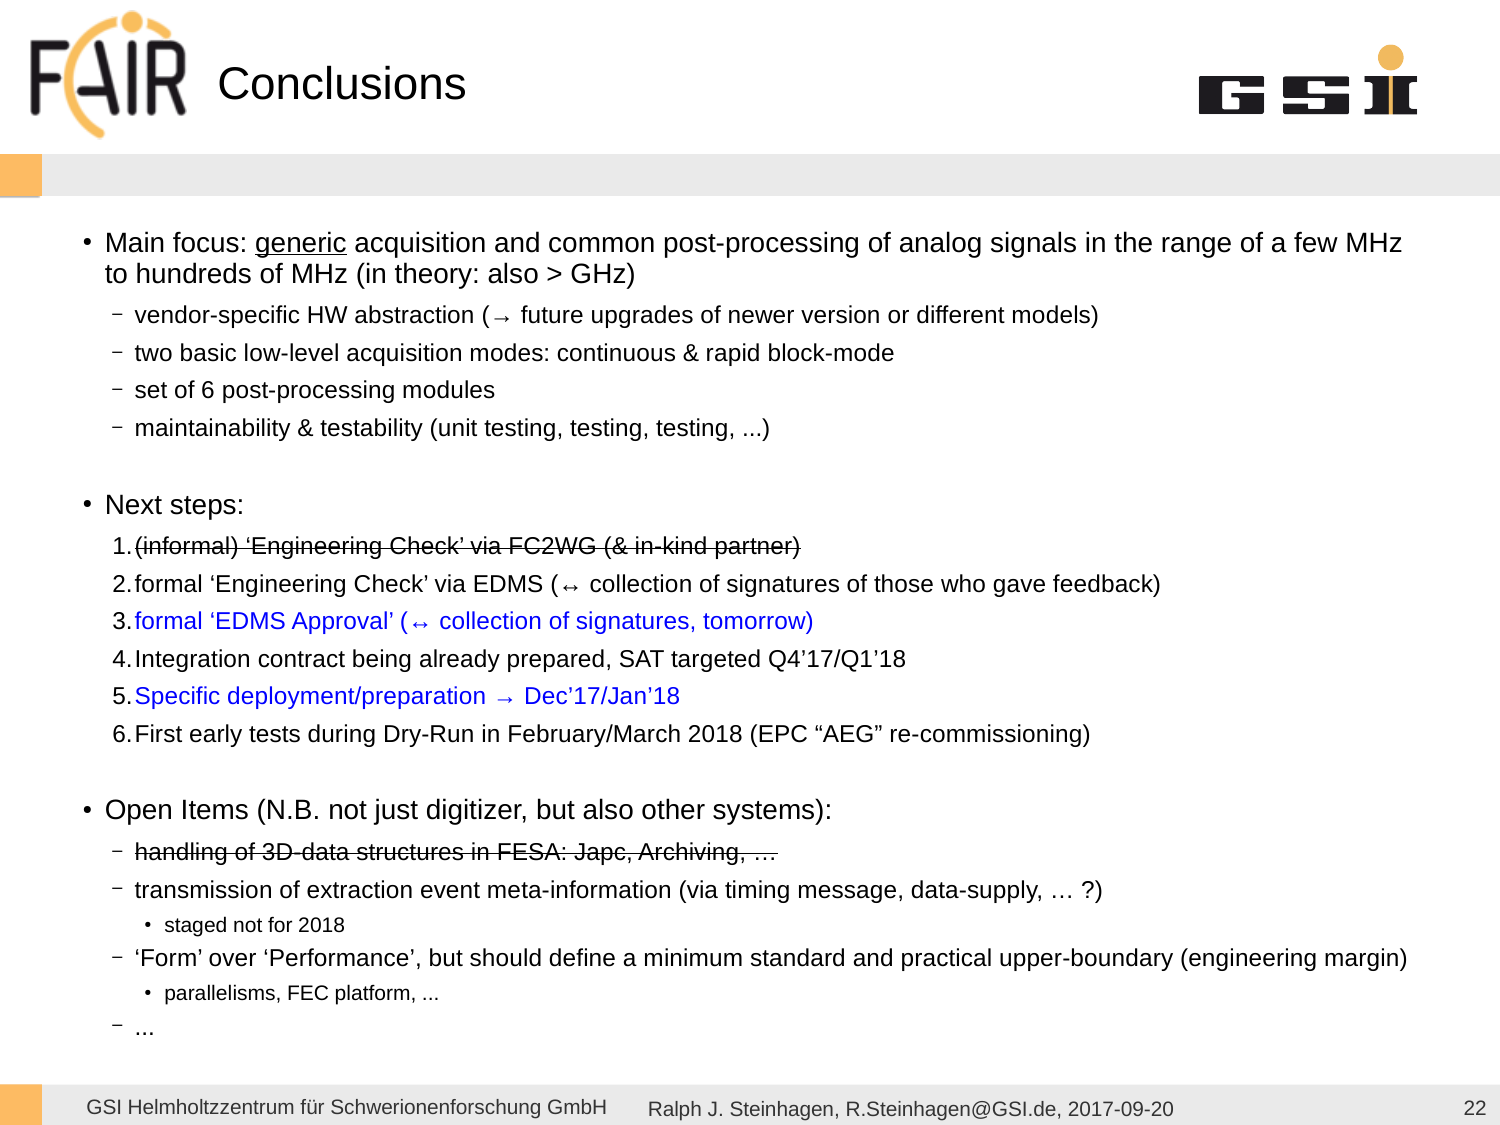

# Conclusions
Main focus: generic acquisition and common post-processing of analog signals in the range of a few MHz to hundreds of MHz (in theory: also > GHz)
vendor-specific HW abstraction (→ future upgrades of newer version or different models)
two basic low-level acquisition modes: continuous & rapid block-mode
set of 6 post-processing modules
maintainability & testability (unit testing, testing, testing, ...)
Next steps:
(informal) ‘Engineering Check’ via FC2WG (& in-kind partner)
formal ‘Engineering Check’ via EDMS (↔ collection of signatures of those who gave feedback)
formal ‘EDMS Approval’ (↔ collection of signatures, tomorrow)
Integration contract being already prepared, SAT targeted Q4’17/Q1’18
Specific deployment/preparation → Dec’17/Jan’18
First early tests during Dry-Run in February/March 2018 (EPC “AEG” re-commissioning)
Open Items (N.B. not just digitizer, but also other systems):
handling of 3D-data structures in FESA: Japc, Archiving, …
transmission of extraction event meta-information (via timing message, data-supply, … ?)
staged not for 2018
‘Form’ over ‘Performance’, but should define a minimum standard and practical upper-boundary (engineering margin)
parallelisms, FEC platform, ...
...